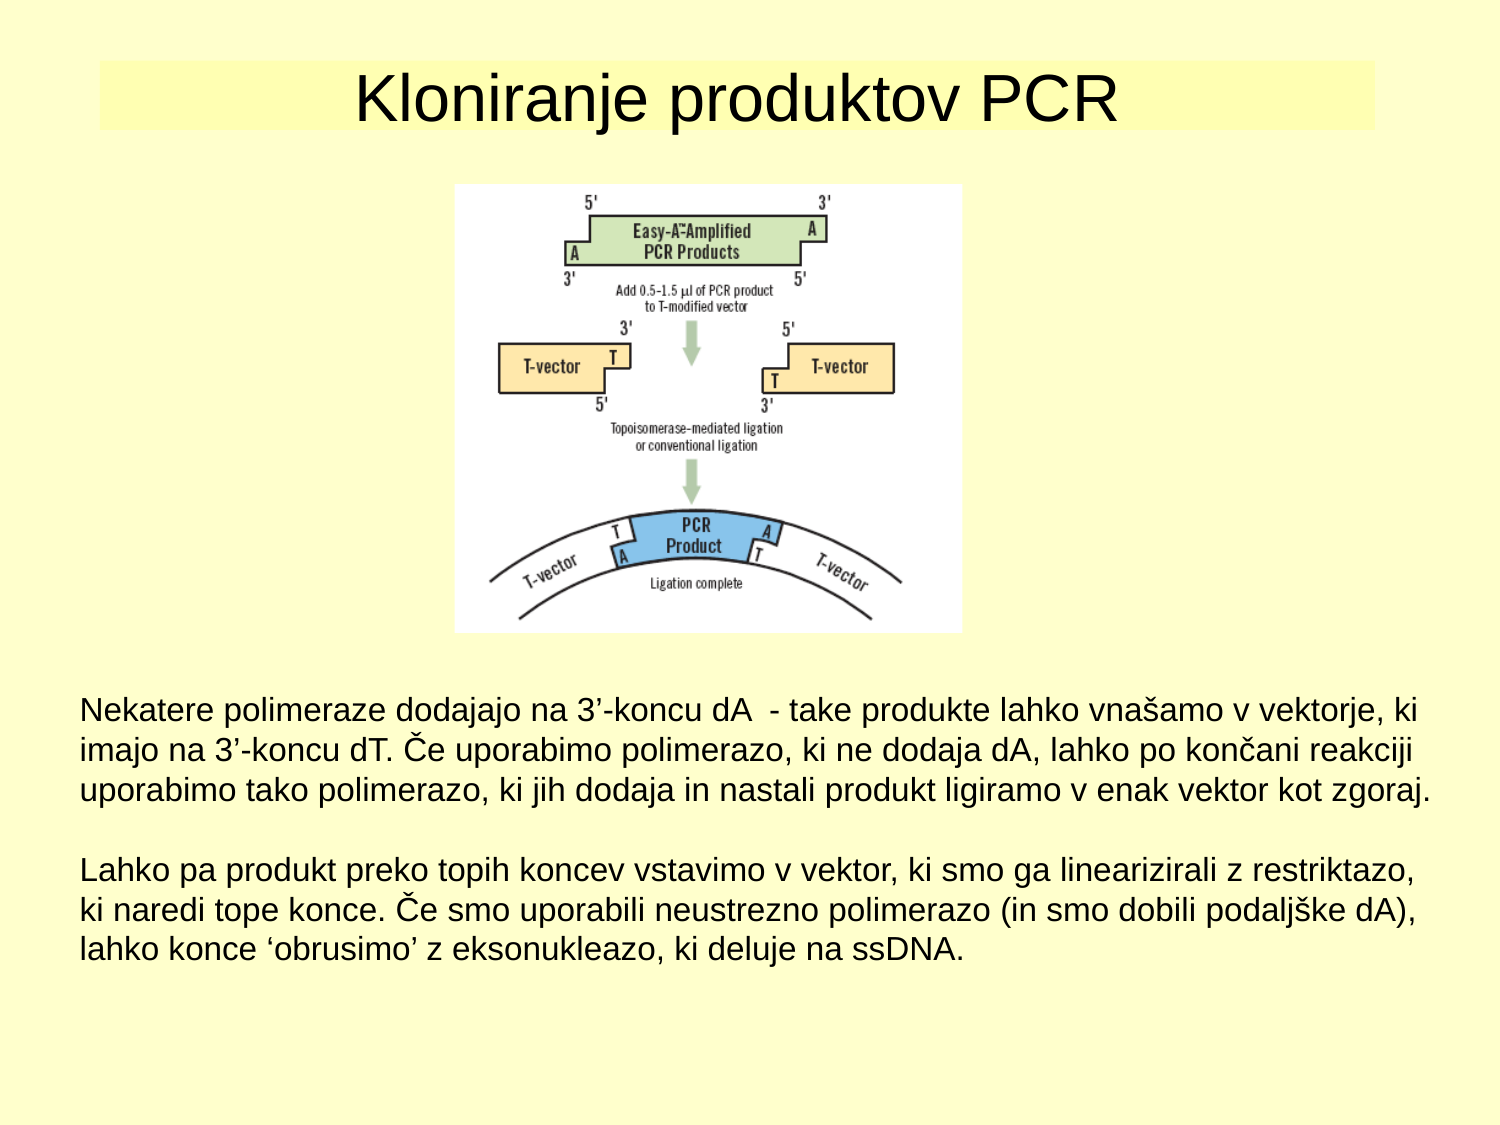

# Kloniranje produktov PCR
Nekatere polimeraze dodajajo na 3’-koncu dA - take produkte lahko vnašamo v vektorje, ki imajo na 3’-koncu dT. Če uporabimo polimerazo, ki ne dodaja dA, lahko po končani reakciji uporabimo tako polimerazo, ki jih dodaja in nastali produkt ligiramo v enak vektor kot zgoraj.
Lahko pa produkt preko topih koncev vstavimo v vektor, ki smo ga linearizirali z restriktazo, ki naredi tope konce. Če smo uporabili neustrezno polimerazo (in smo dobili podaljške dA), lahko konce ‘obrusimo’ z eksonukleazo, ki deluje na ssDNA.